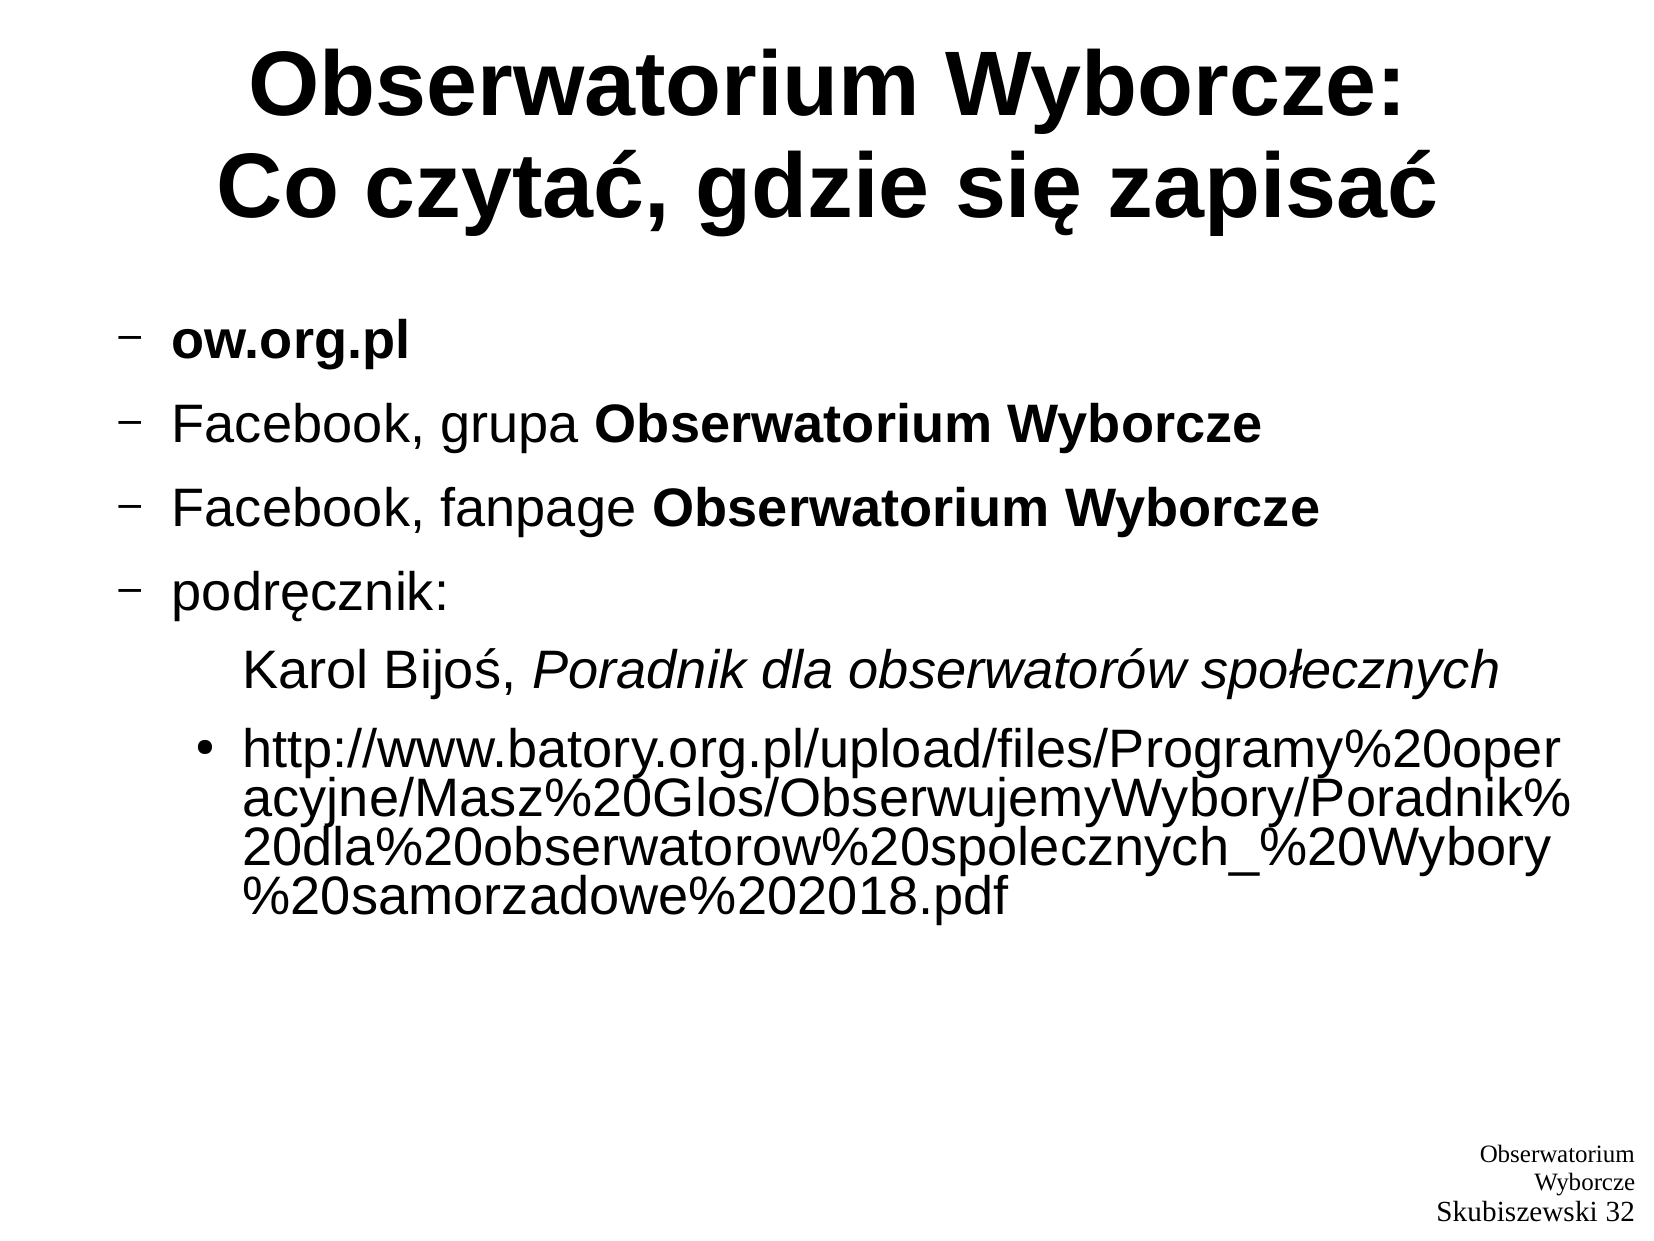

# Obserwatorium Wyborcze: Co czytać, gdzie się zapisać
ow.org.pl
Facebook, grupa Obserwatorium Wyborcze
Facebook, fanpage Obserwatorium Wyborcze
podręcznik:
Karol Bijoś, Poradnik dla obserwatorów społecznych
http://www.batory.org.pl/upload/files/Programy%20operacyjne/Masz%20Glos/ObserwujemyWybory/Poradnik%20dla%20obserwatorow%20spolecznych_%20Wybory%20samorzadowe%202018.pdf
32